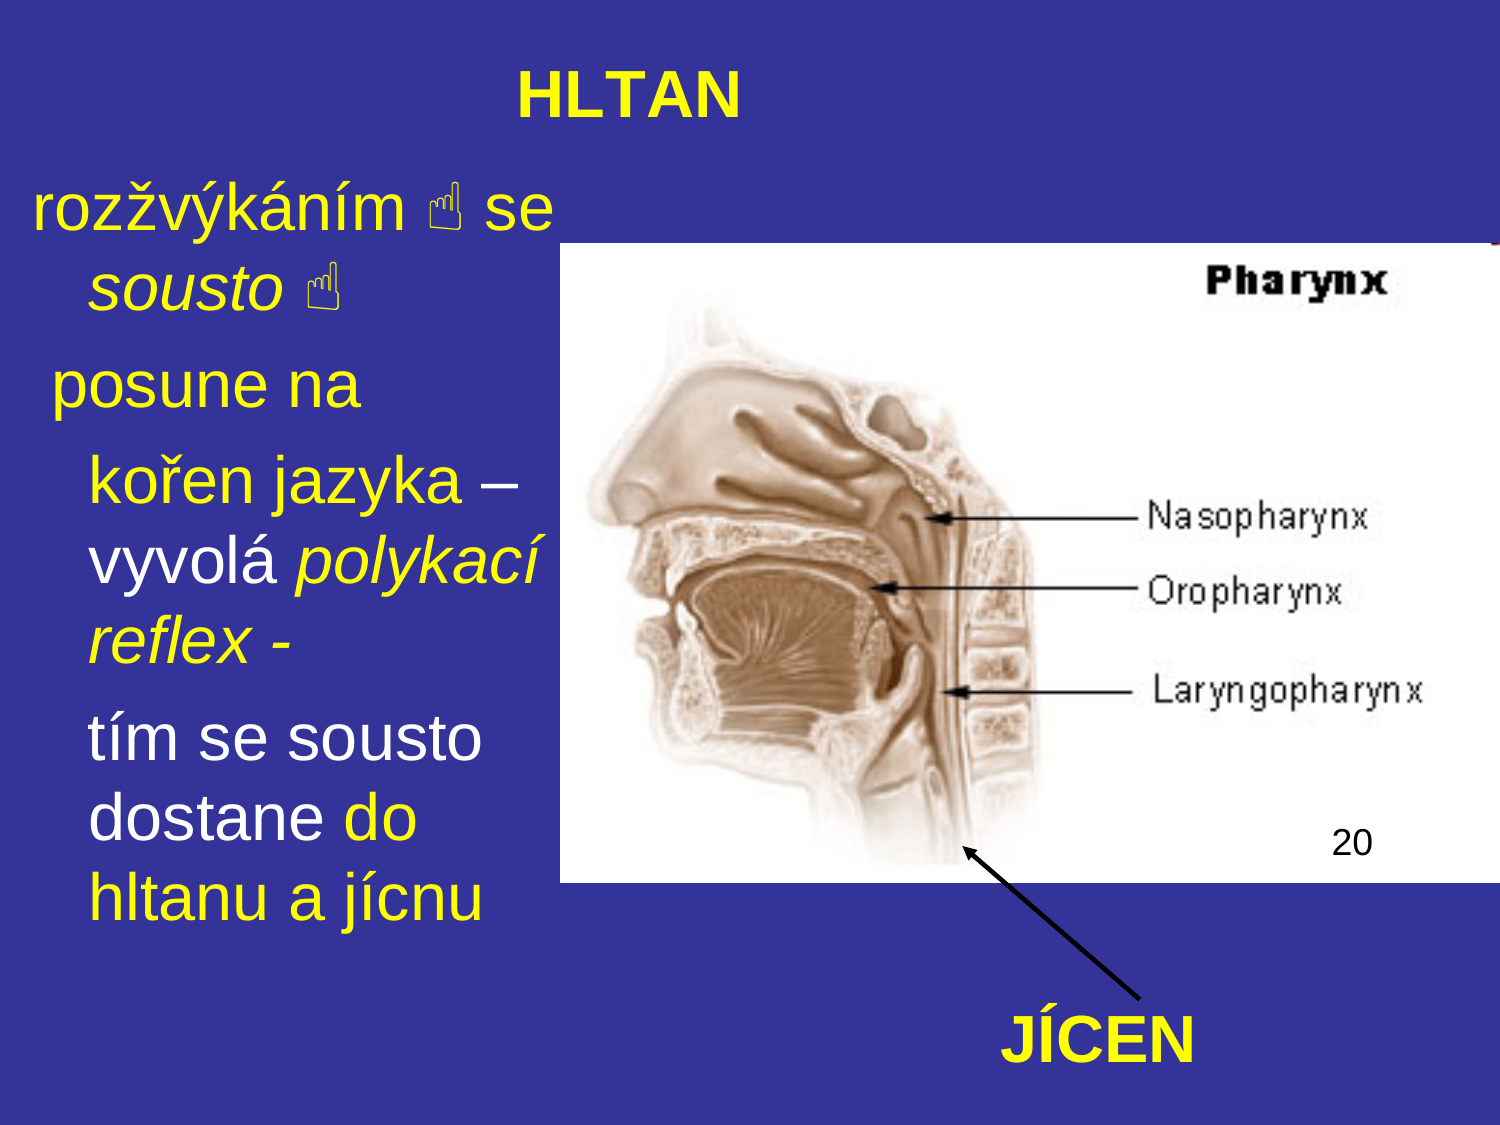

HLTAN
rozžvýkáním  se sousto 
 posune na
	kořen jazyka – vyvolá polykací reflex -
 tím se sousto dostane do hltanu a jícnu
20
JÍCEN